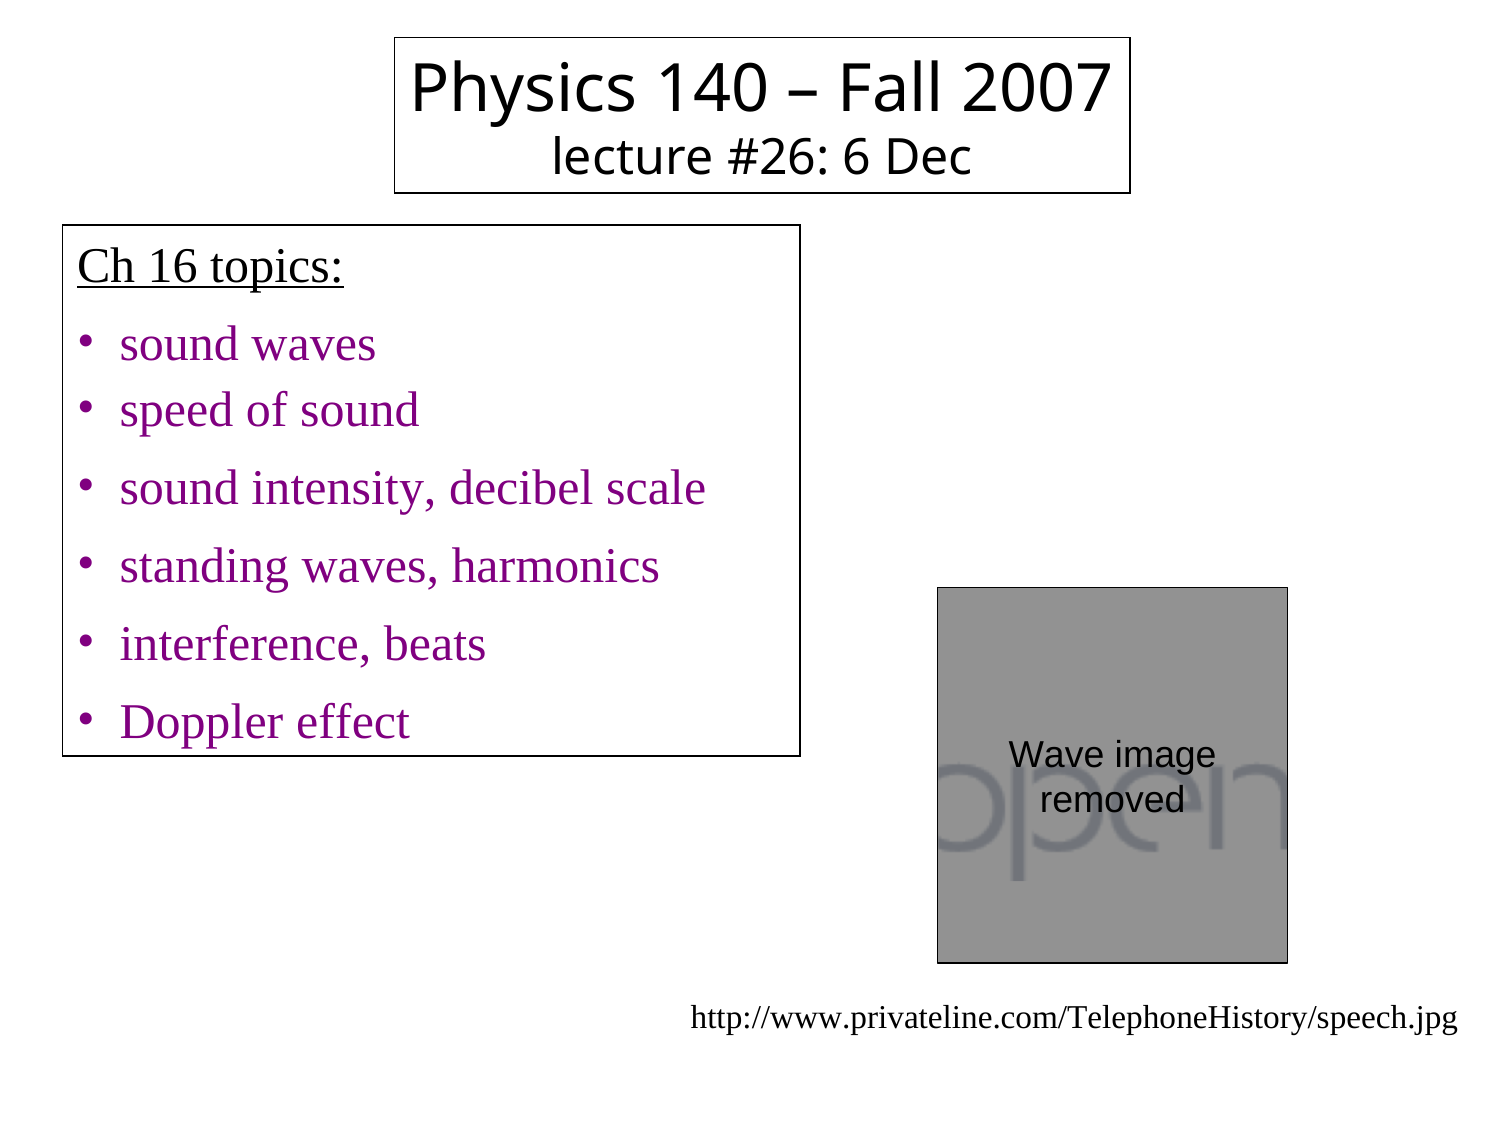

Physics 140 – Fall 2007
lecture #26: 6 Dec
Ch 16 topics:
 sound waves
 speed of sound
 sound intensity, decibel scale
 standing waves, harmonics
 interference, beats
 Doppler effect
Wave image removed
http://www.privateline.com/TelephoneHistory/speech.jpg